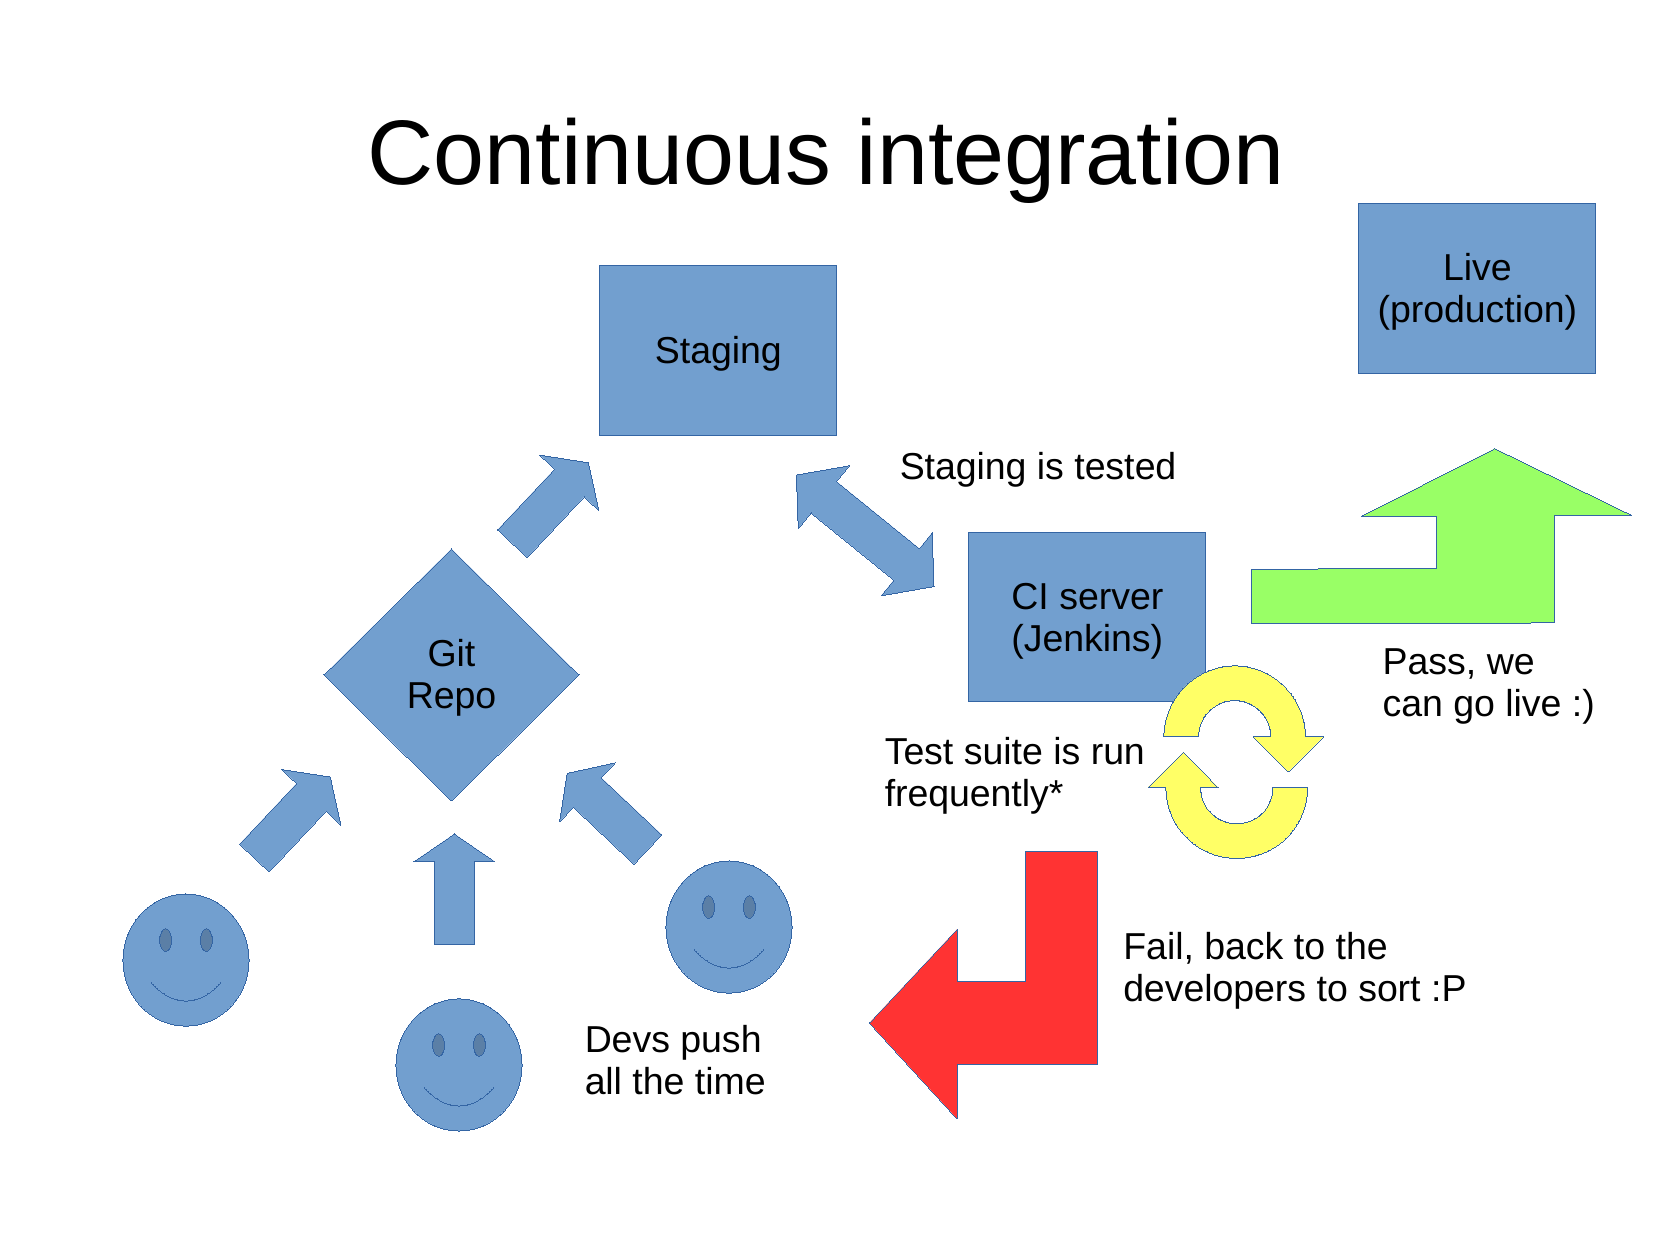

# Continuous integration
Live
(production)
Staging
Staging is tested
CI server
(Jenkins)
Git
Repo
Pass, we
can go live :)
Test suite is run
frequently*
Fail, back to the
developers to sort :P
Devs push all the time